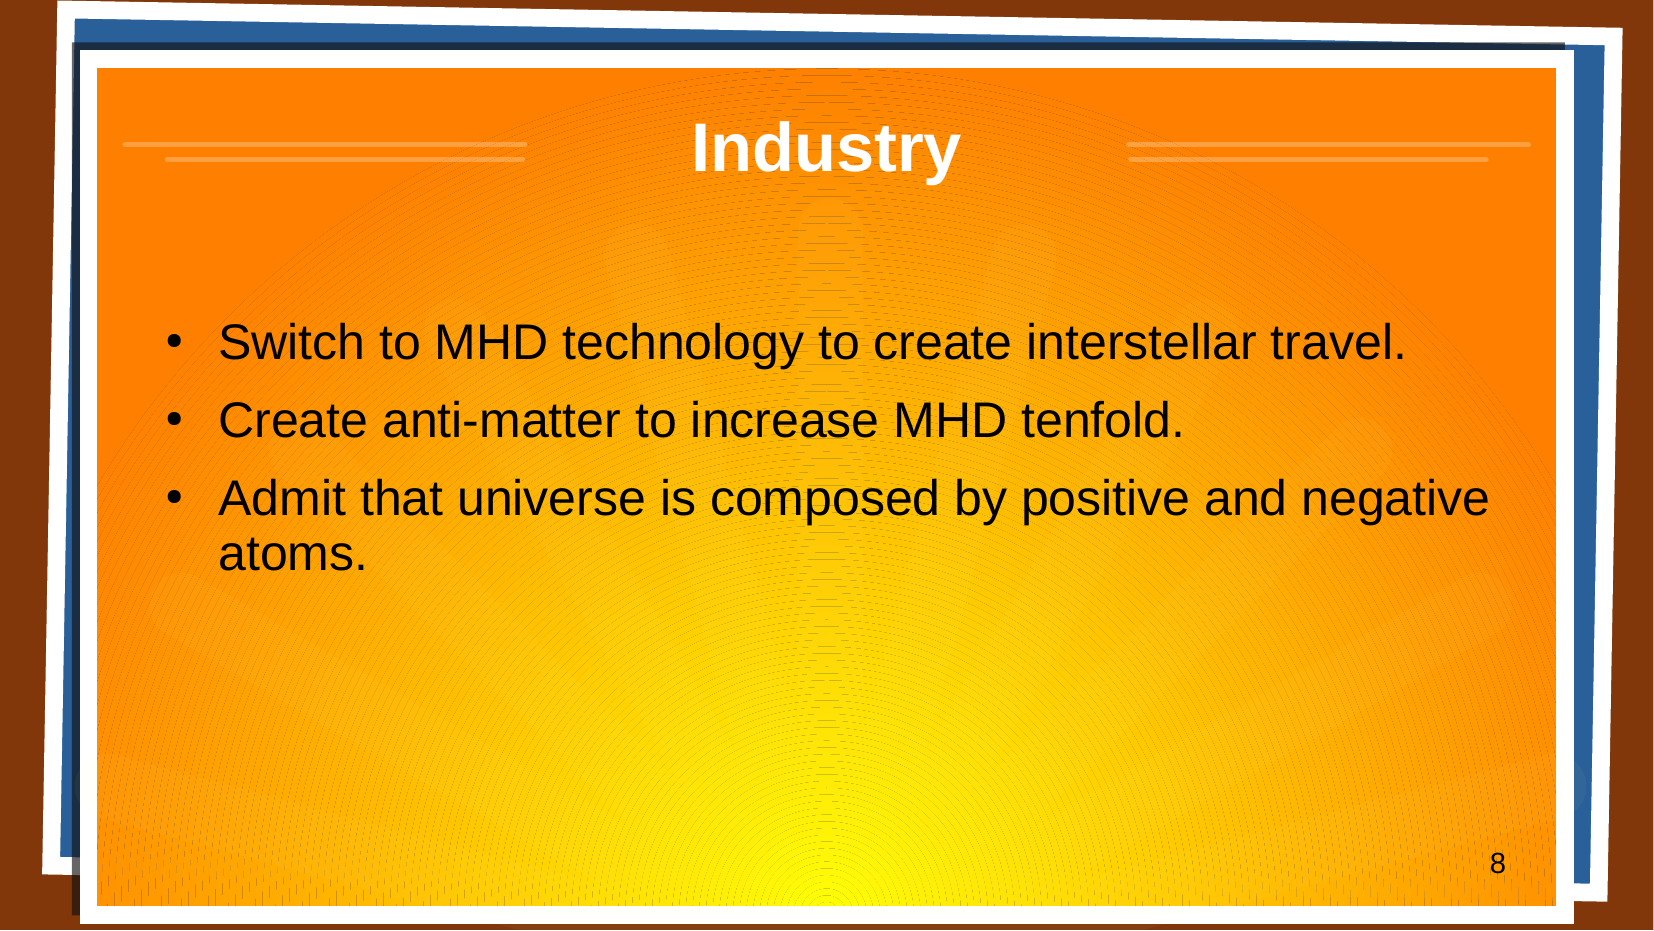

# Industry
Switch to MHD technology to create interstellar travel.
Create anti-matter to increase MHD tenfold.
Admit that universe is composed by positive and negative atoms.
8